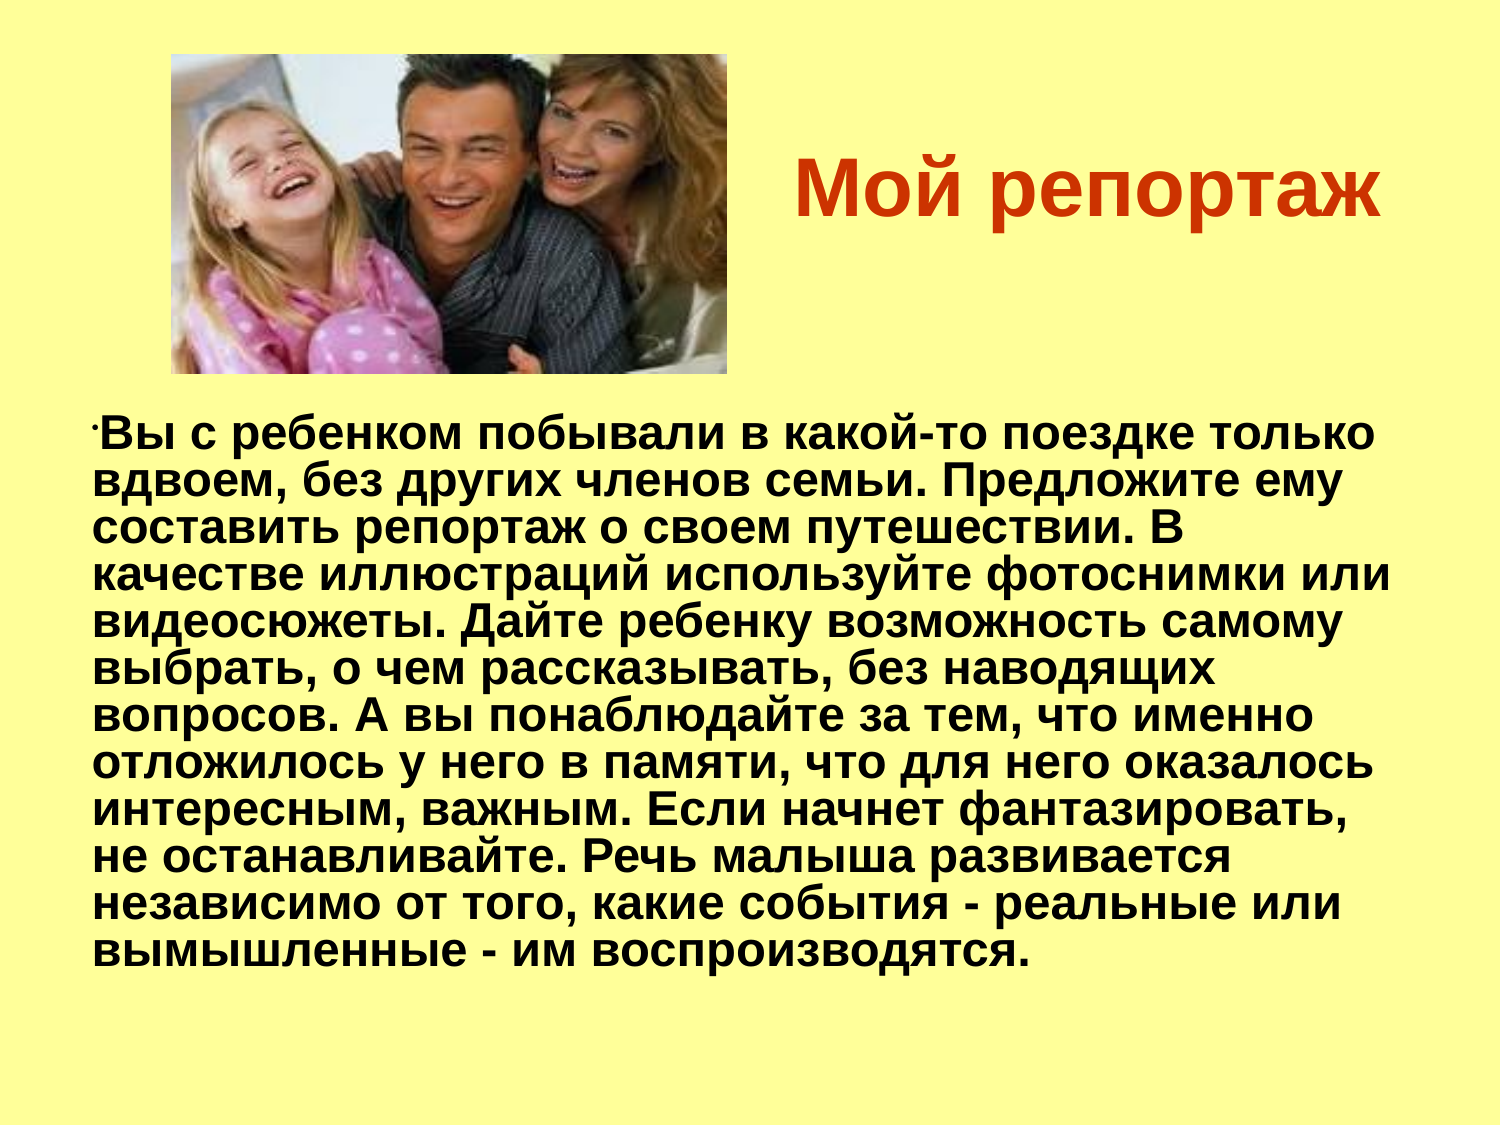

# Мой репортаж
Вы с ребенком побывали в какой-то поездке только вдвоем, без других членов семьи. Предложите ему составить репортаж о своем путешествии. В качестве иллюстраций используйте фотоснимки или видеосюжеты. Дайте ребенку возможность самому выбрать, о чем рассказывать, без наводящих вопросов. А вы понаблюдайте за тем, что именно отложилось у него в памяти, что для него оказалось интересным, важным. Если начнет фантазировать, не останавливайте. Речь малыша развивается независимо от того, какие события - реальные или вымышленные - им воспроизводятся.